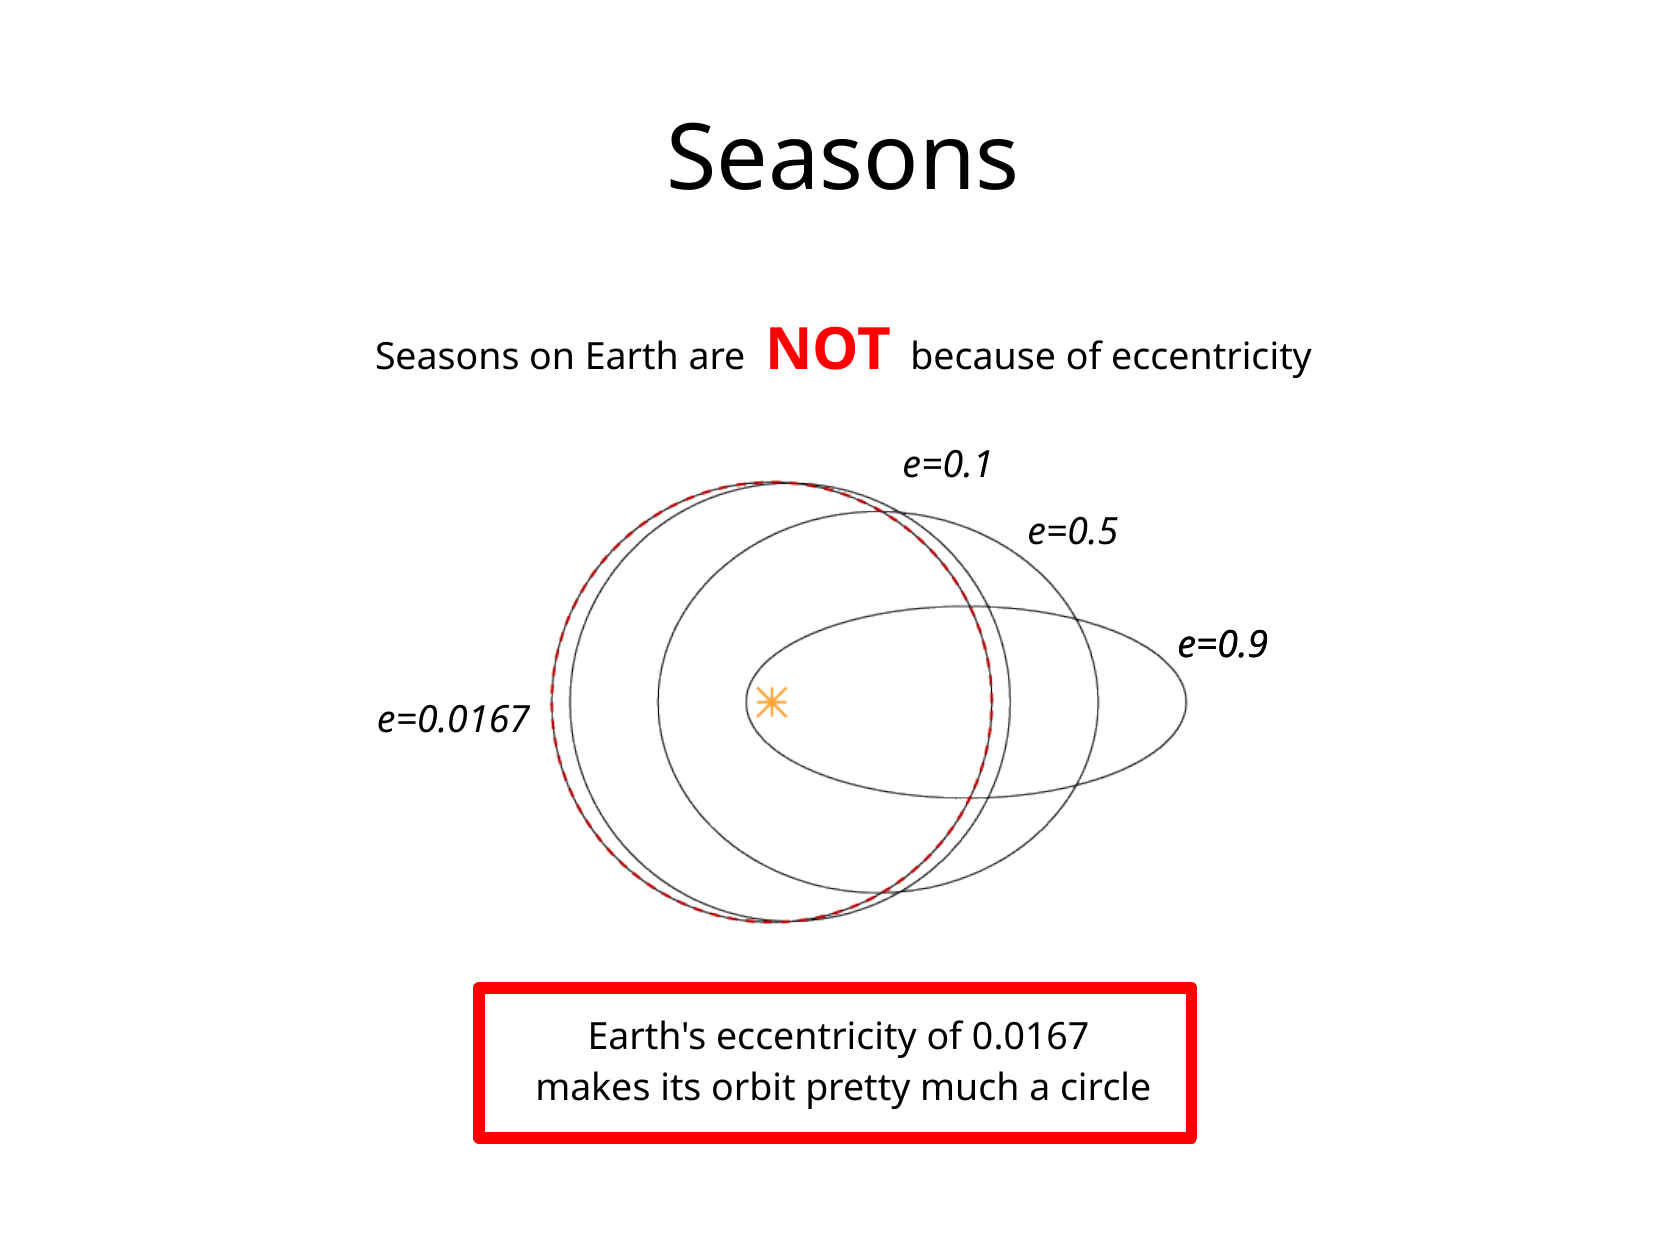

# Seasons
Seasons on Earth are NOT because of eccentricity
e=0.1
e=0.5
e=0.9
e=0.9
e=0.0167
Earth's eccentricity of 0.0167
makes its orbit pretty much a circle